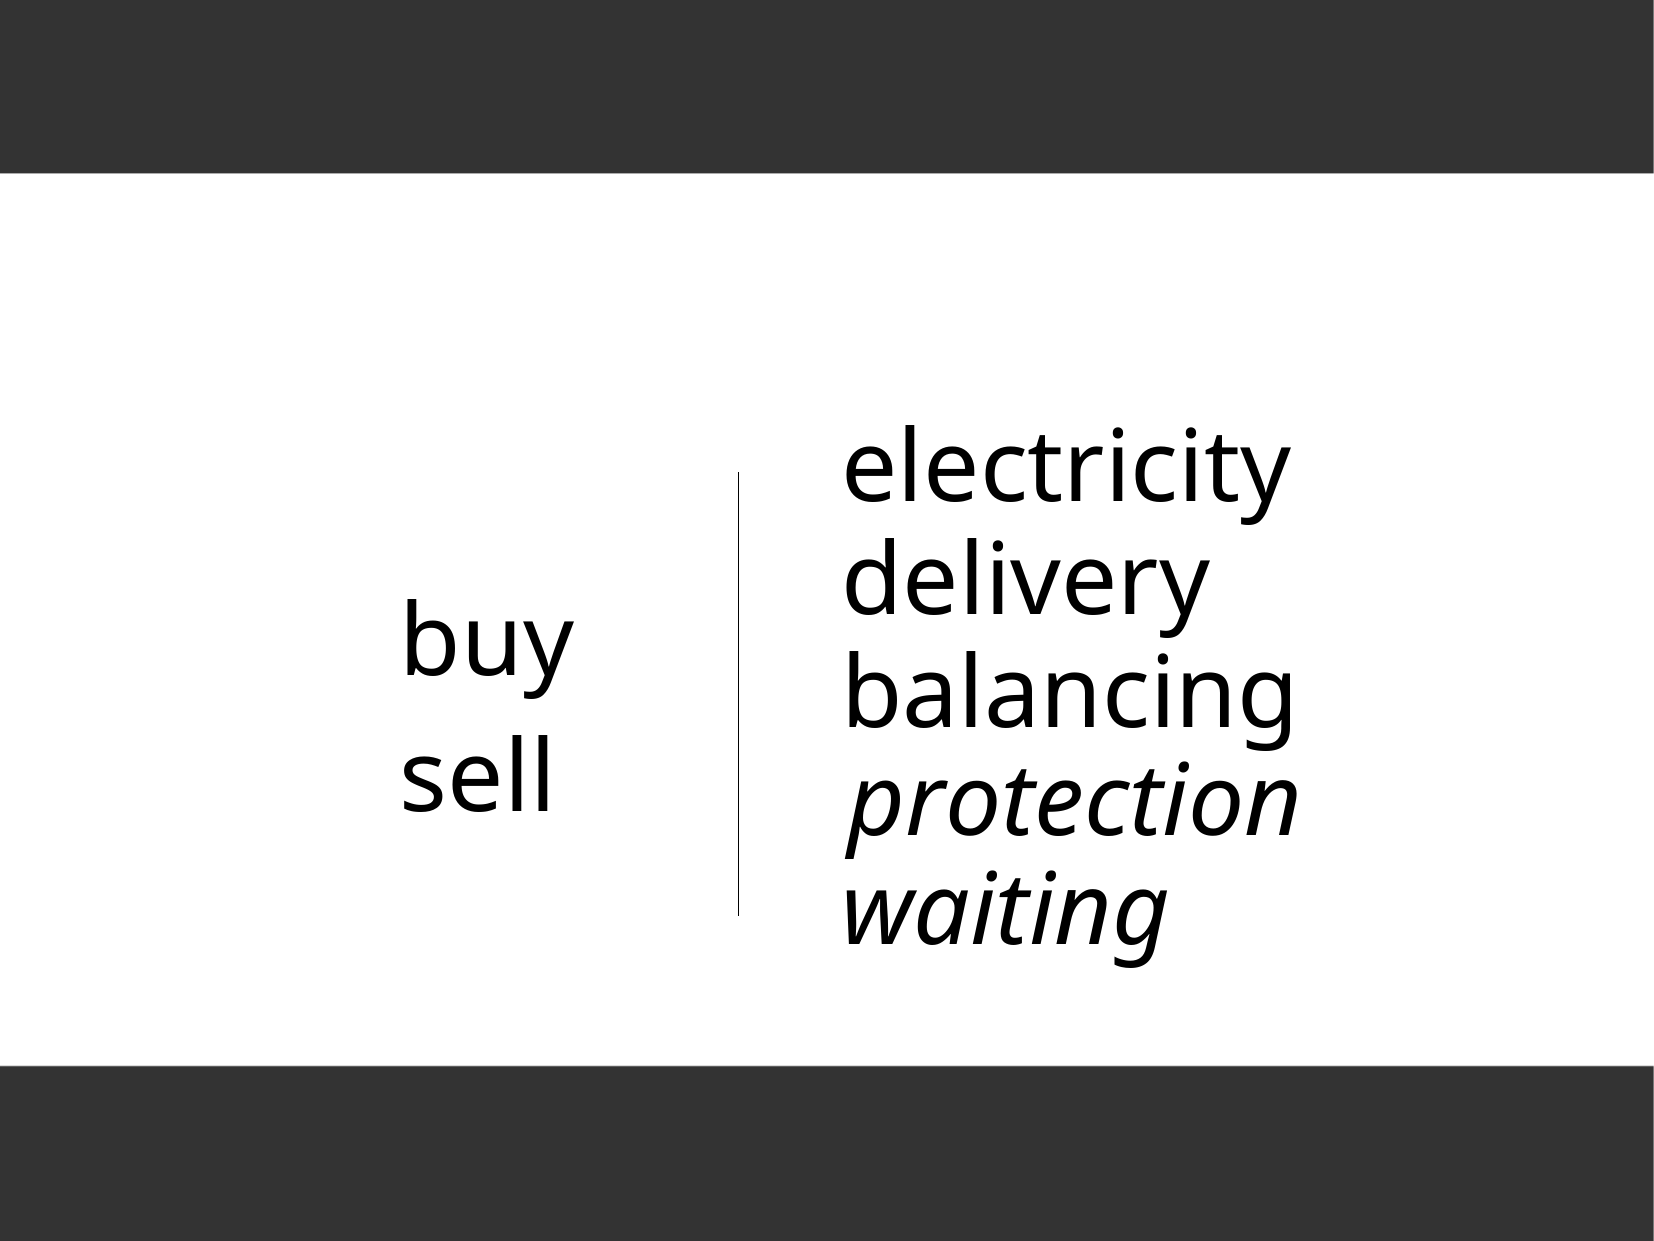

electricity
delivery
buy
sell
balancing
protection
waiting
#